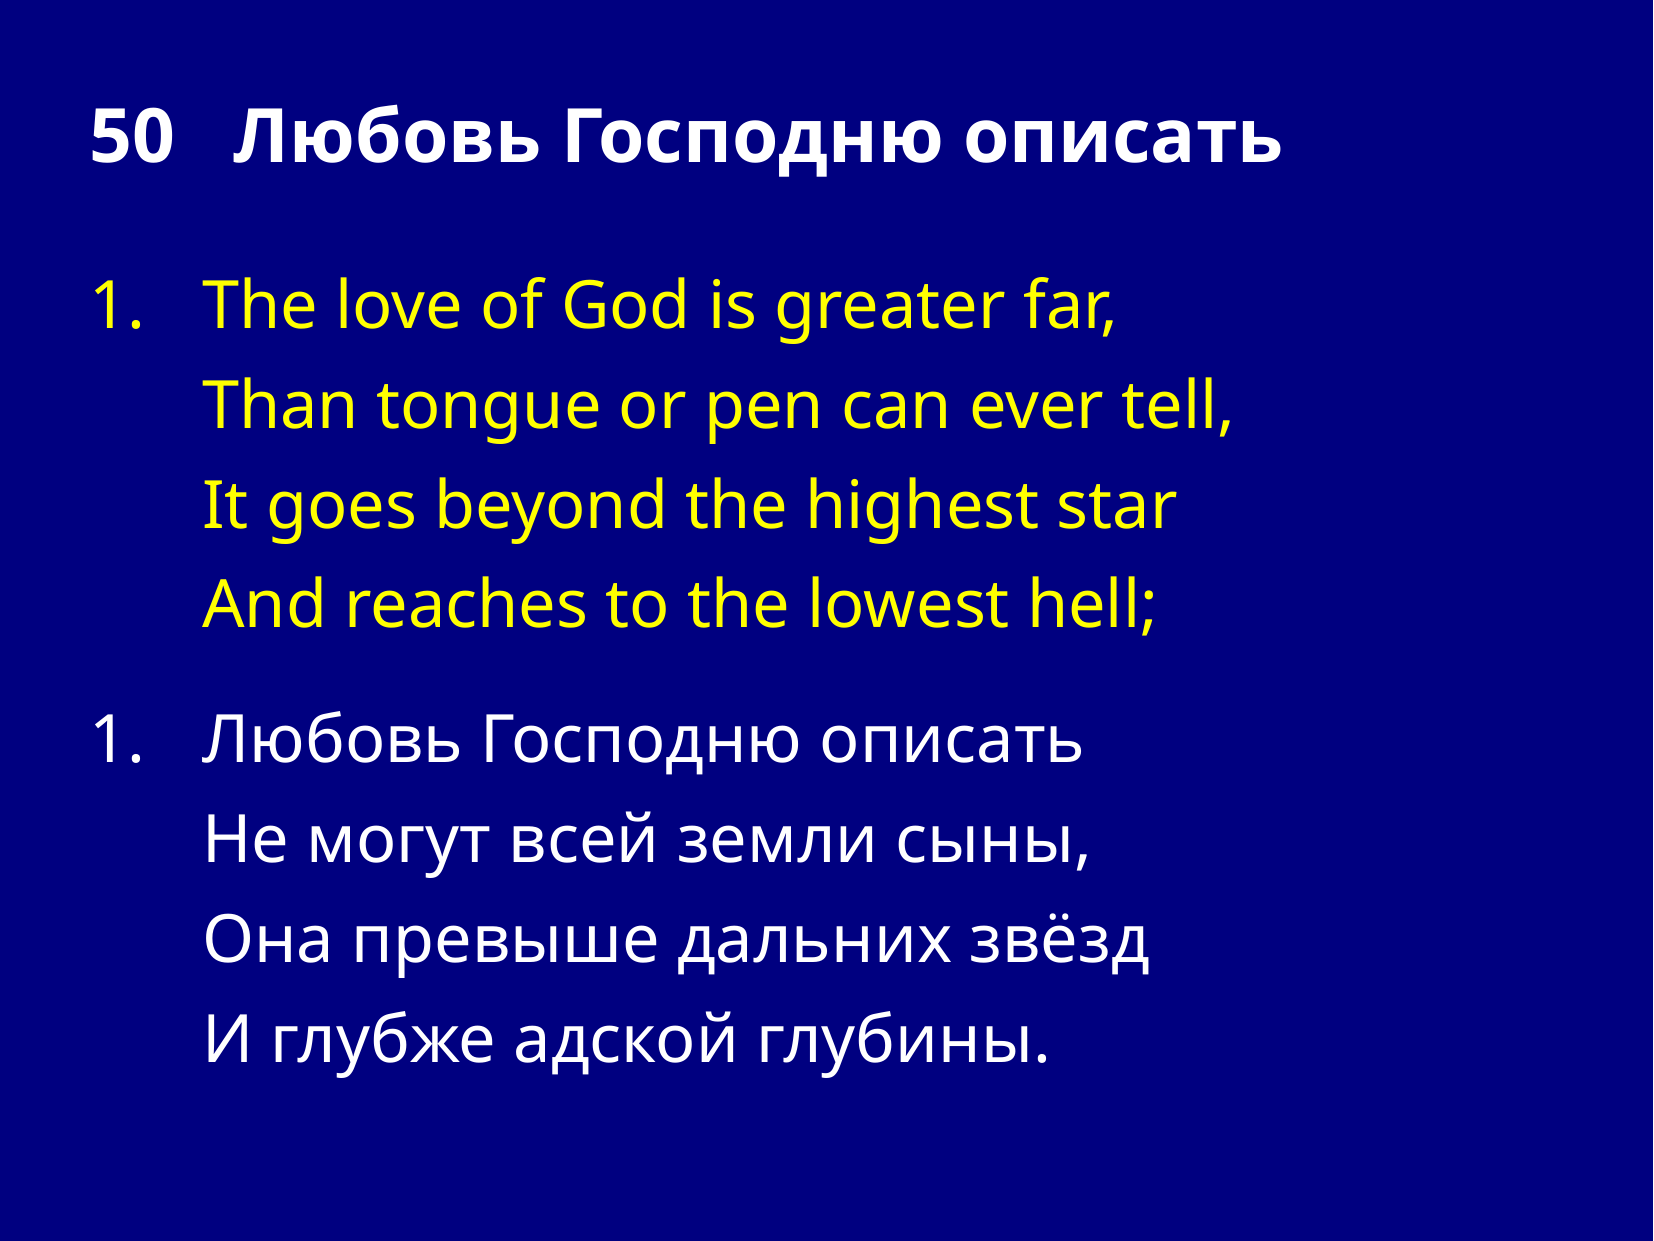

50 Любовь Господню описать
1.	The love of God is greater far,
	Than tongue or pen can ever tell,
	It goes beyond the highest star
	And reaches to the lowest hell;
1.	Любовь Господню описать
	Не могут всей земли сыны,
	Она превыше дальних звёзд
	И глубже адской глубины.